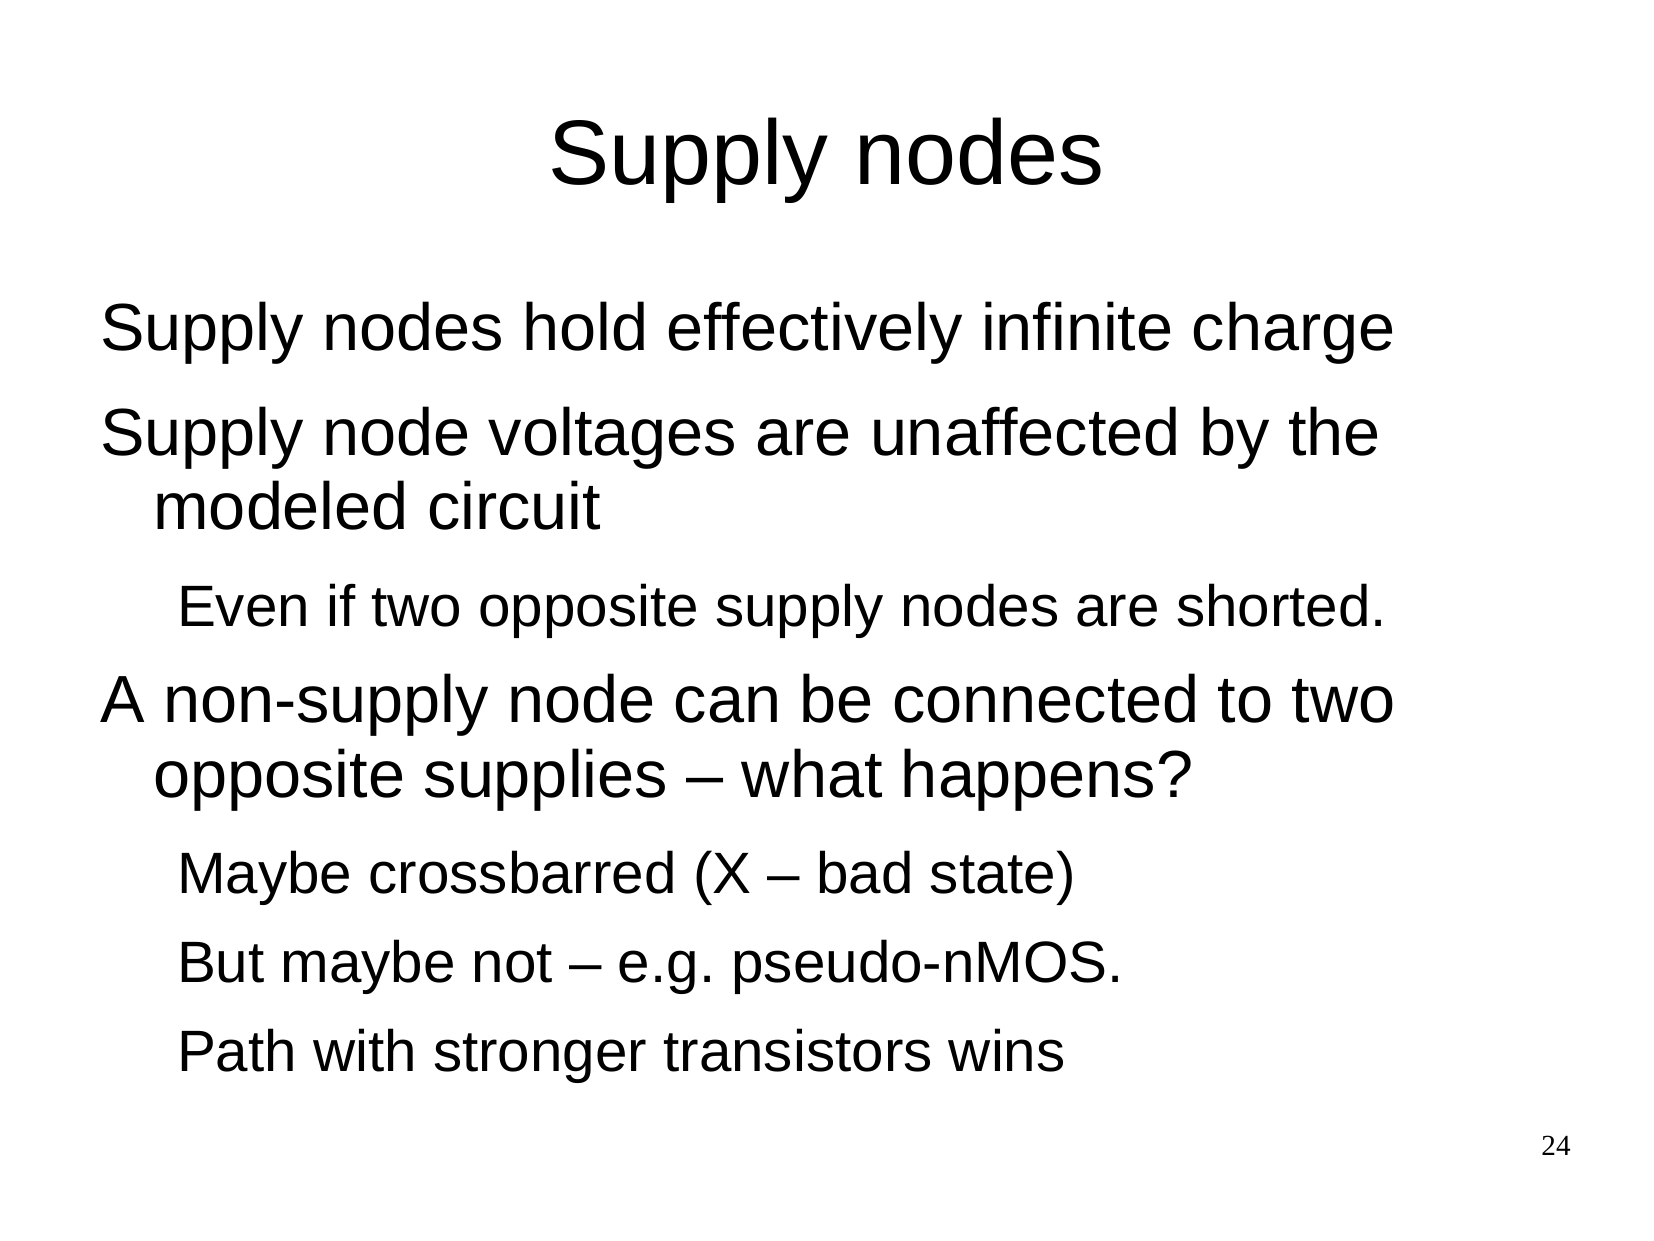

# Supply nodes
Supply nodes hold effectively infinite charge
Supply node voltages are unaffected by the modeled circuit
Even if two opposite supply nodes are shorted.
A non-supply node can be connected to two opposite supplies – what happens?
Maybe crossbarred (X – bad state)
But maybe not – e.g. pseudo-nMOS.
Path with stronger transistors wins
24